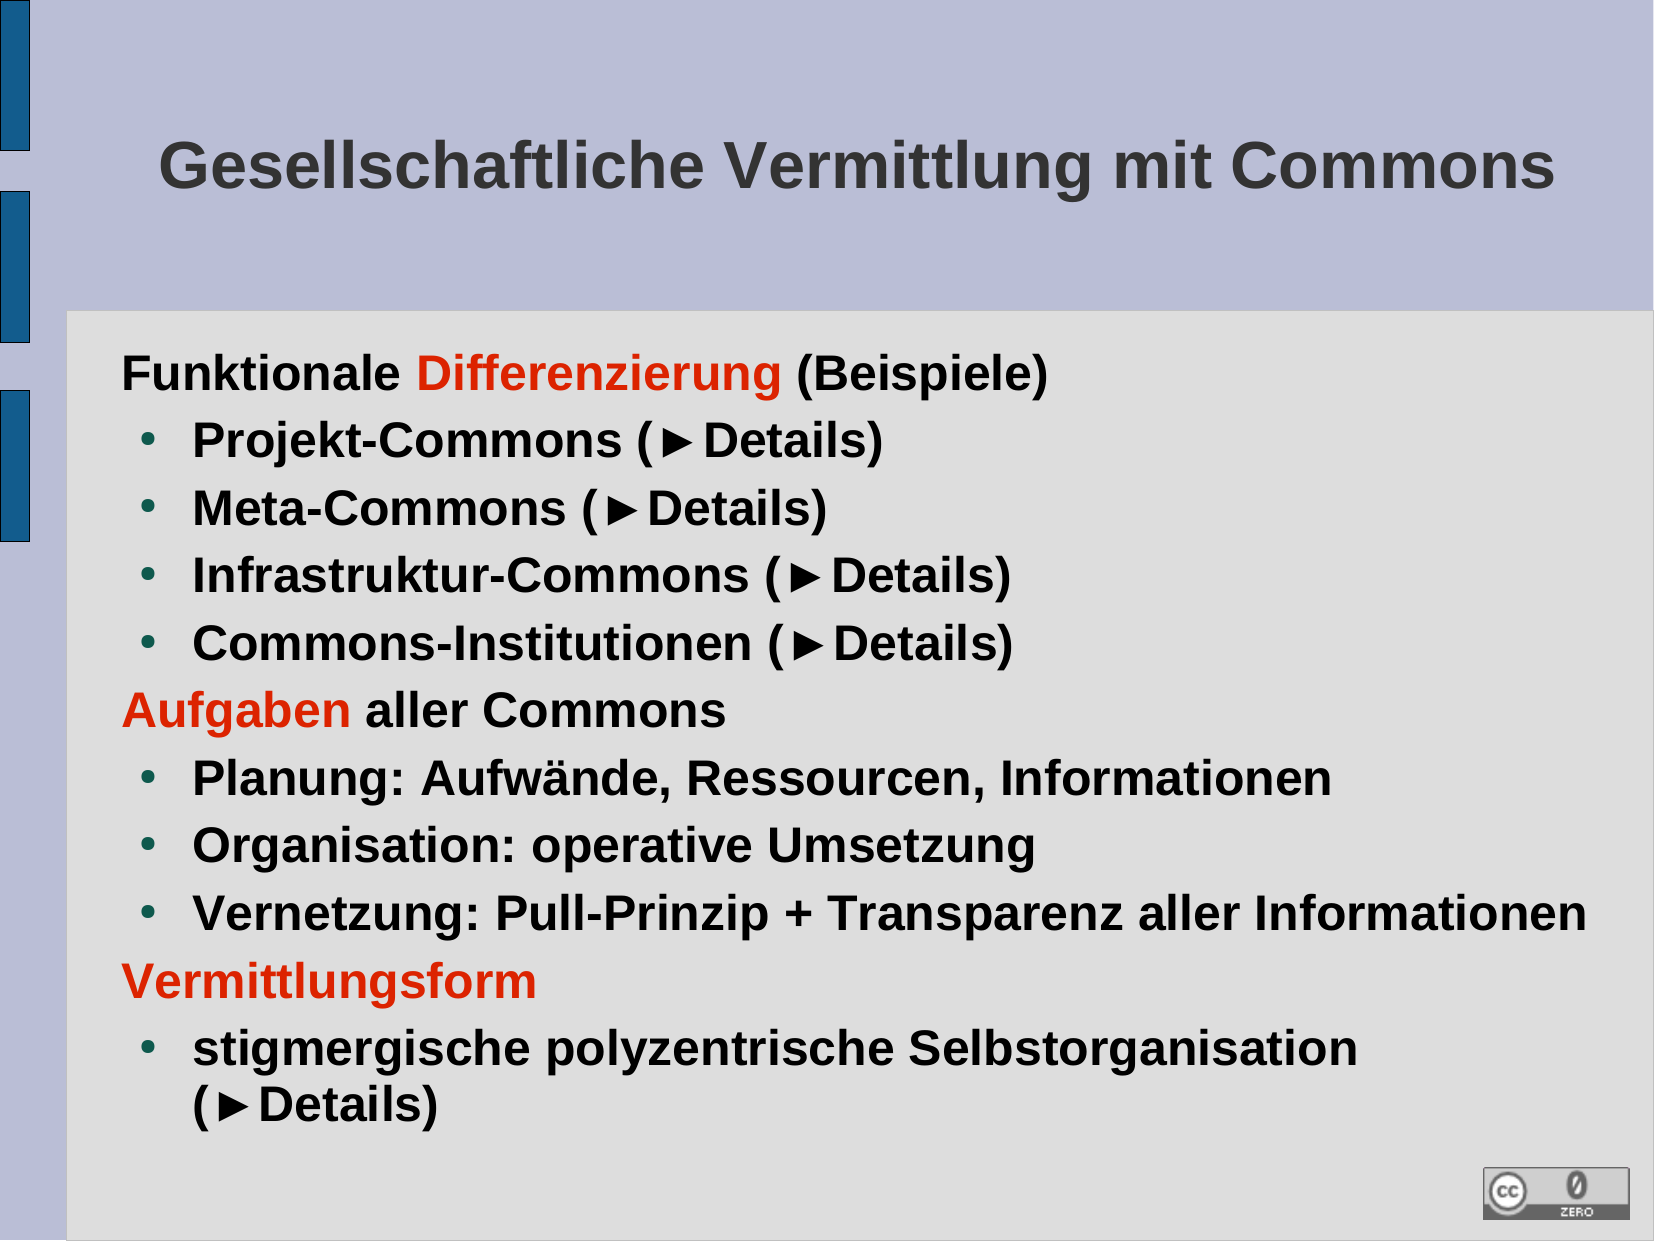

# Gesellschaftliche Vermittlung mit Commons
Funktionale Differenzierung (Beispiele)
Projekt-Commons (►Details)
Meta-Commons (►Details)
Infrastruktur-Commons (►Details)
Commons-Institutionen (►Details)
Aufgaben aller Commons
Planung: Aufwände, Ressourcen, Informationen
Organisation: operative Umsetzung
Vernetzung: Pull-Prinzip + Transparenz aller Informationen
Vermittlungsform
stigmergische polyzentrische Selbstorganisation (►Details)